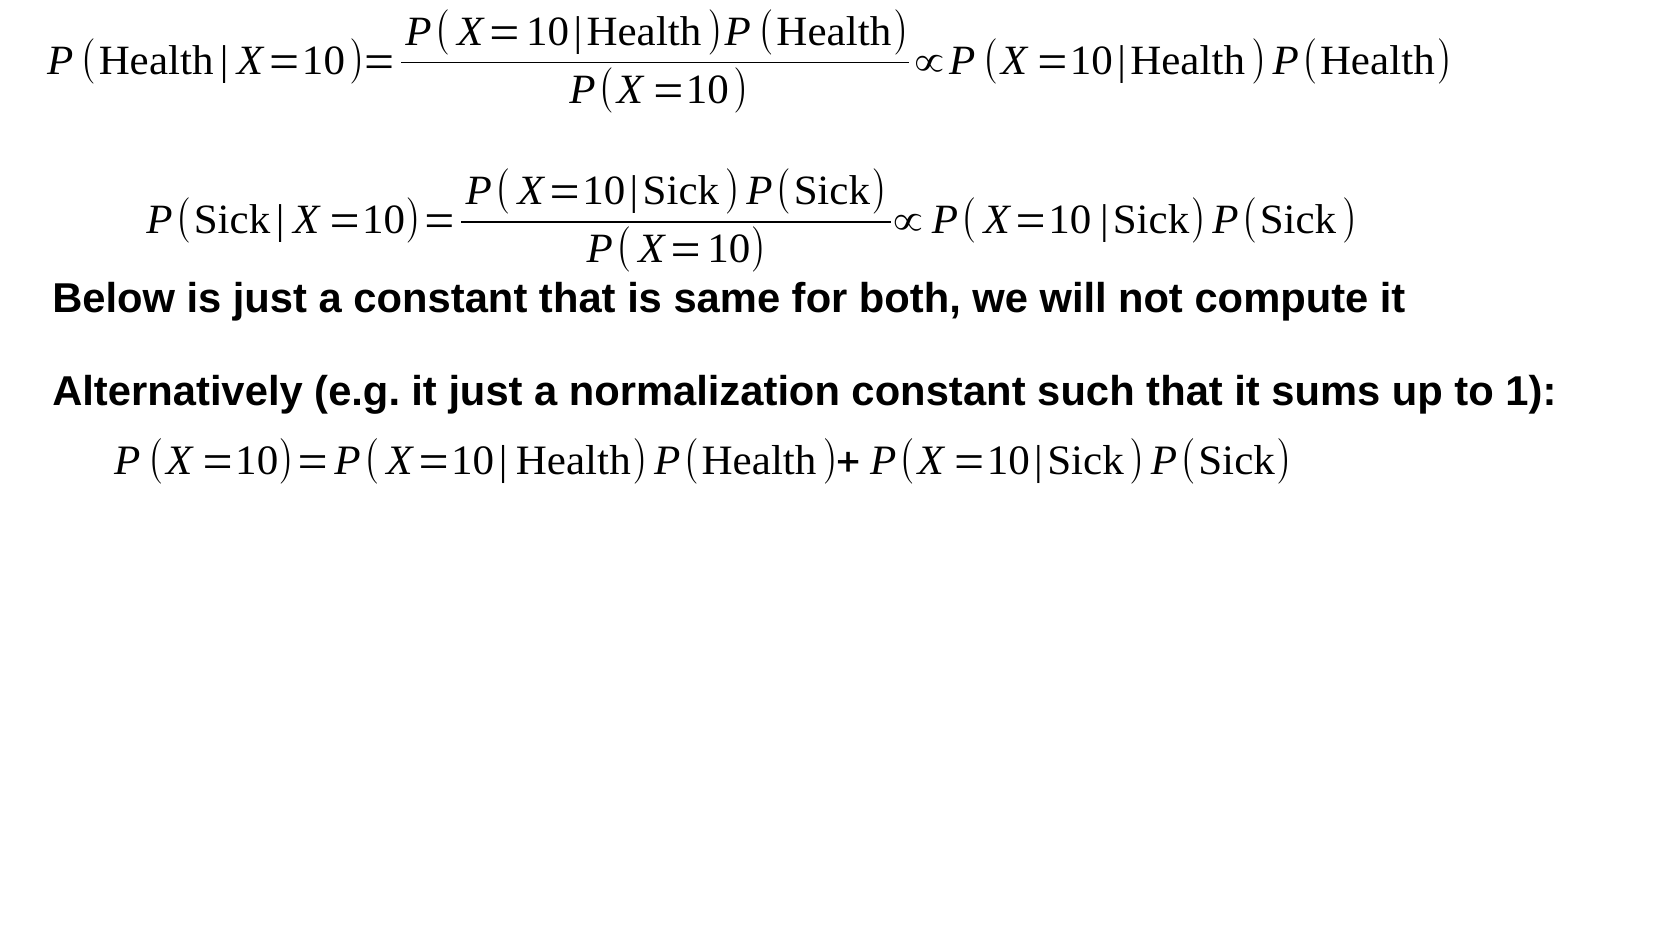

Below is just a constant that is same for both, we will not compute it
Alternatively (e.g. it just a normalization constant such that it sums up to 1):